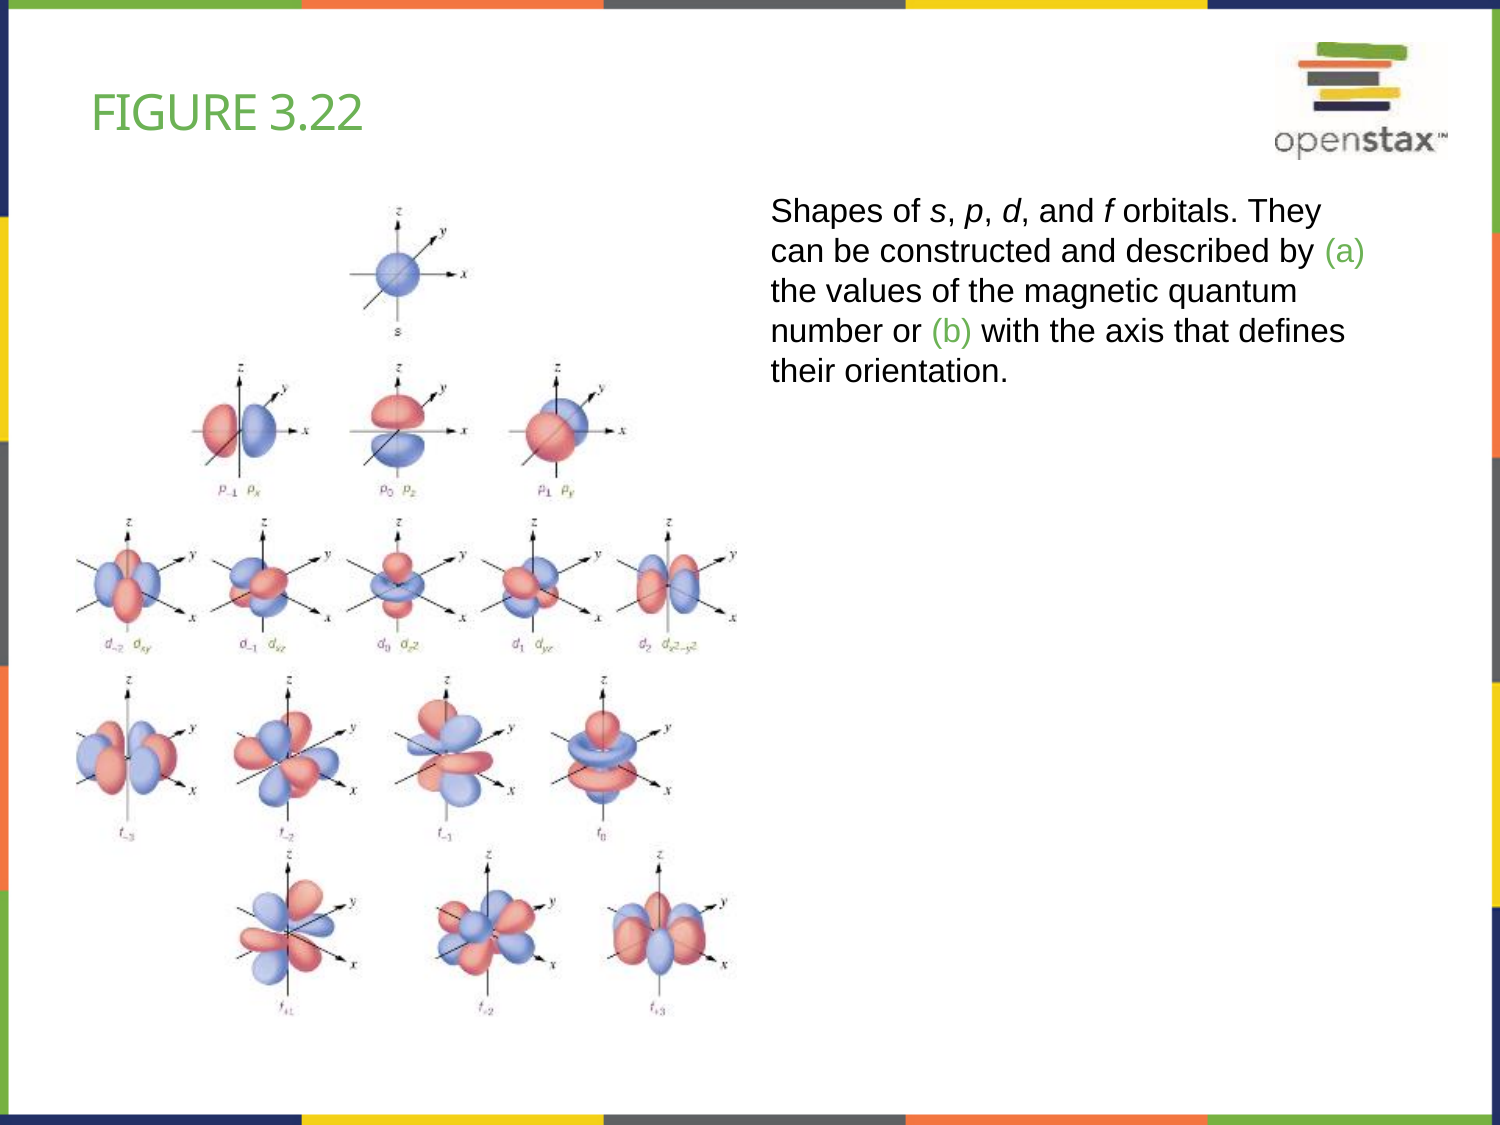

# Figure 3.22
Shapes of s, p, d, and f orbitals. They can be constructed and described by (a) the values of the magnetic quantum number or (b) with the axis that defines their orientation.